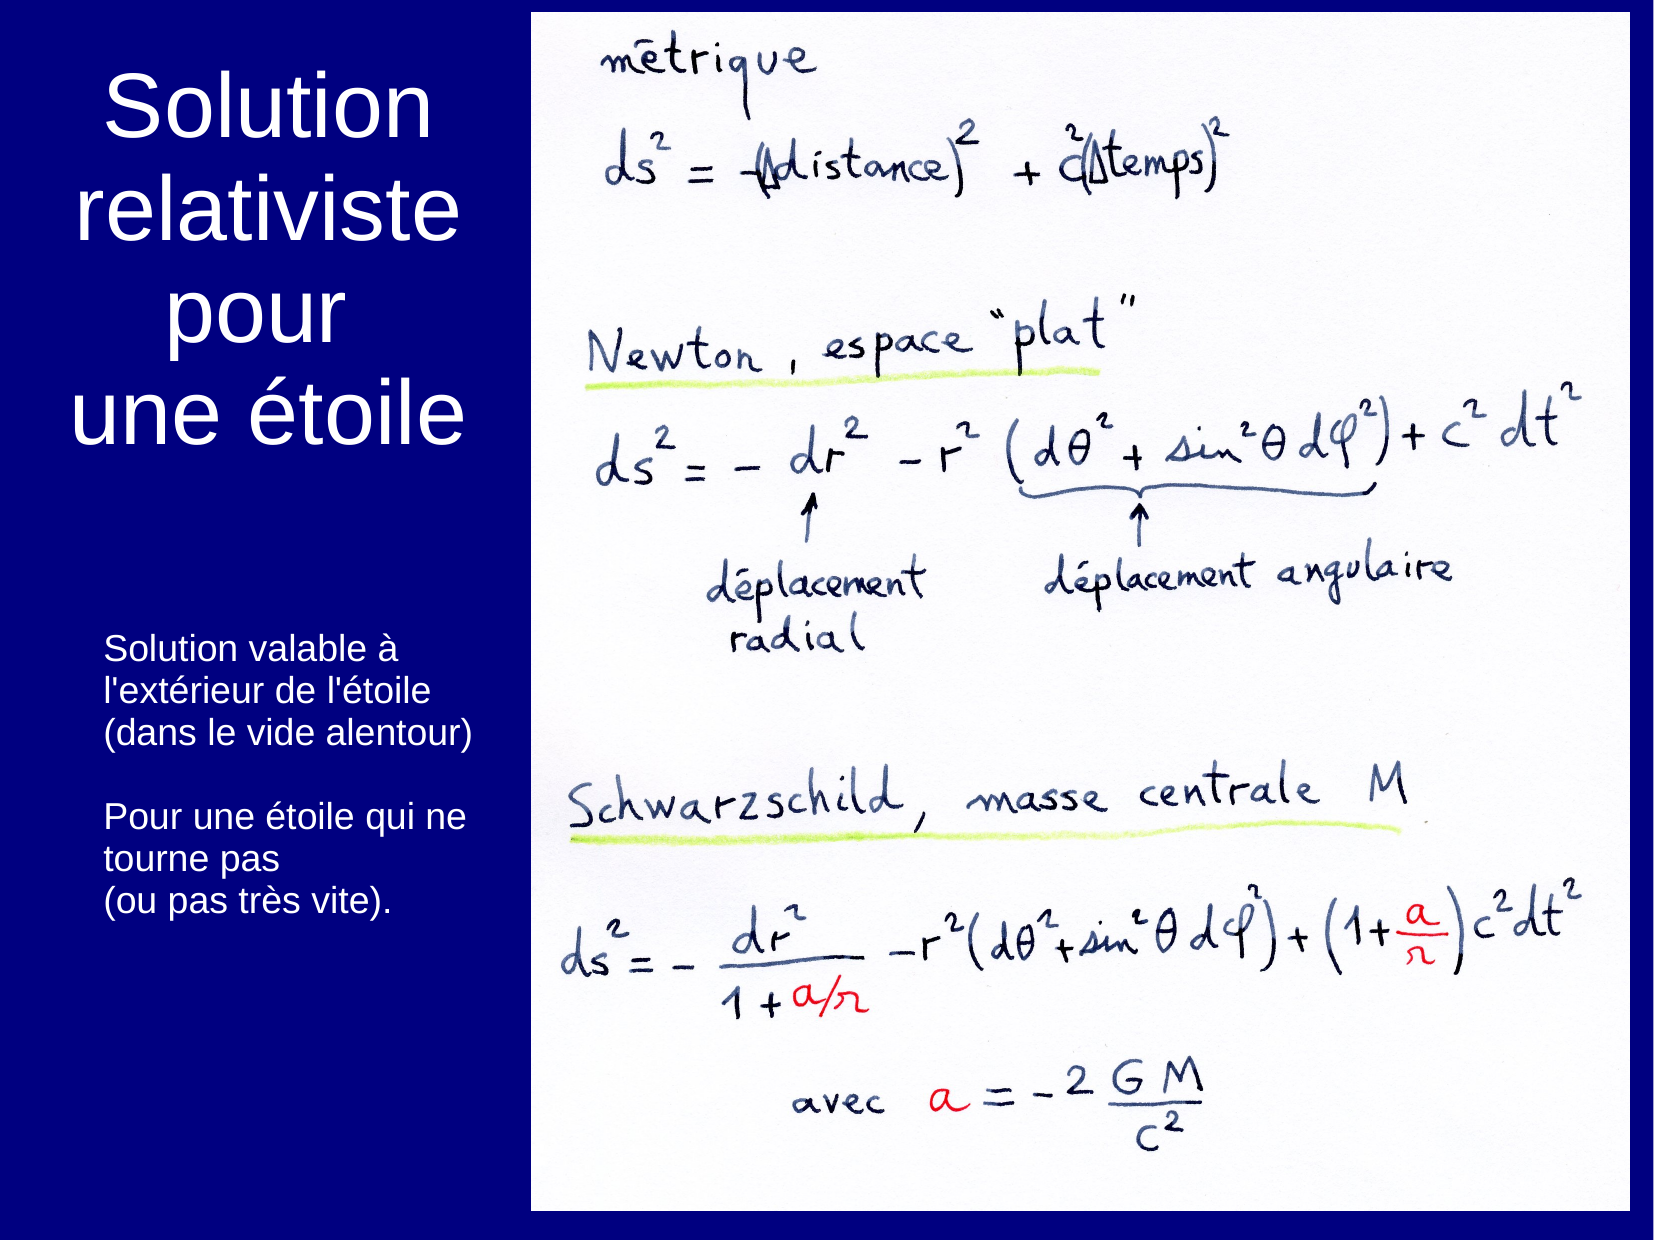

# Solution relativiste pour une étoile
Solution valable à
l'extérieur de l'étoile
(dans le vide alentour)
Pour une étoile qui ne
tourne pas
(ou pas très vite).